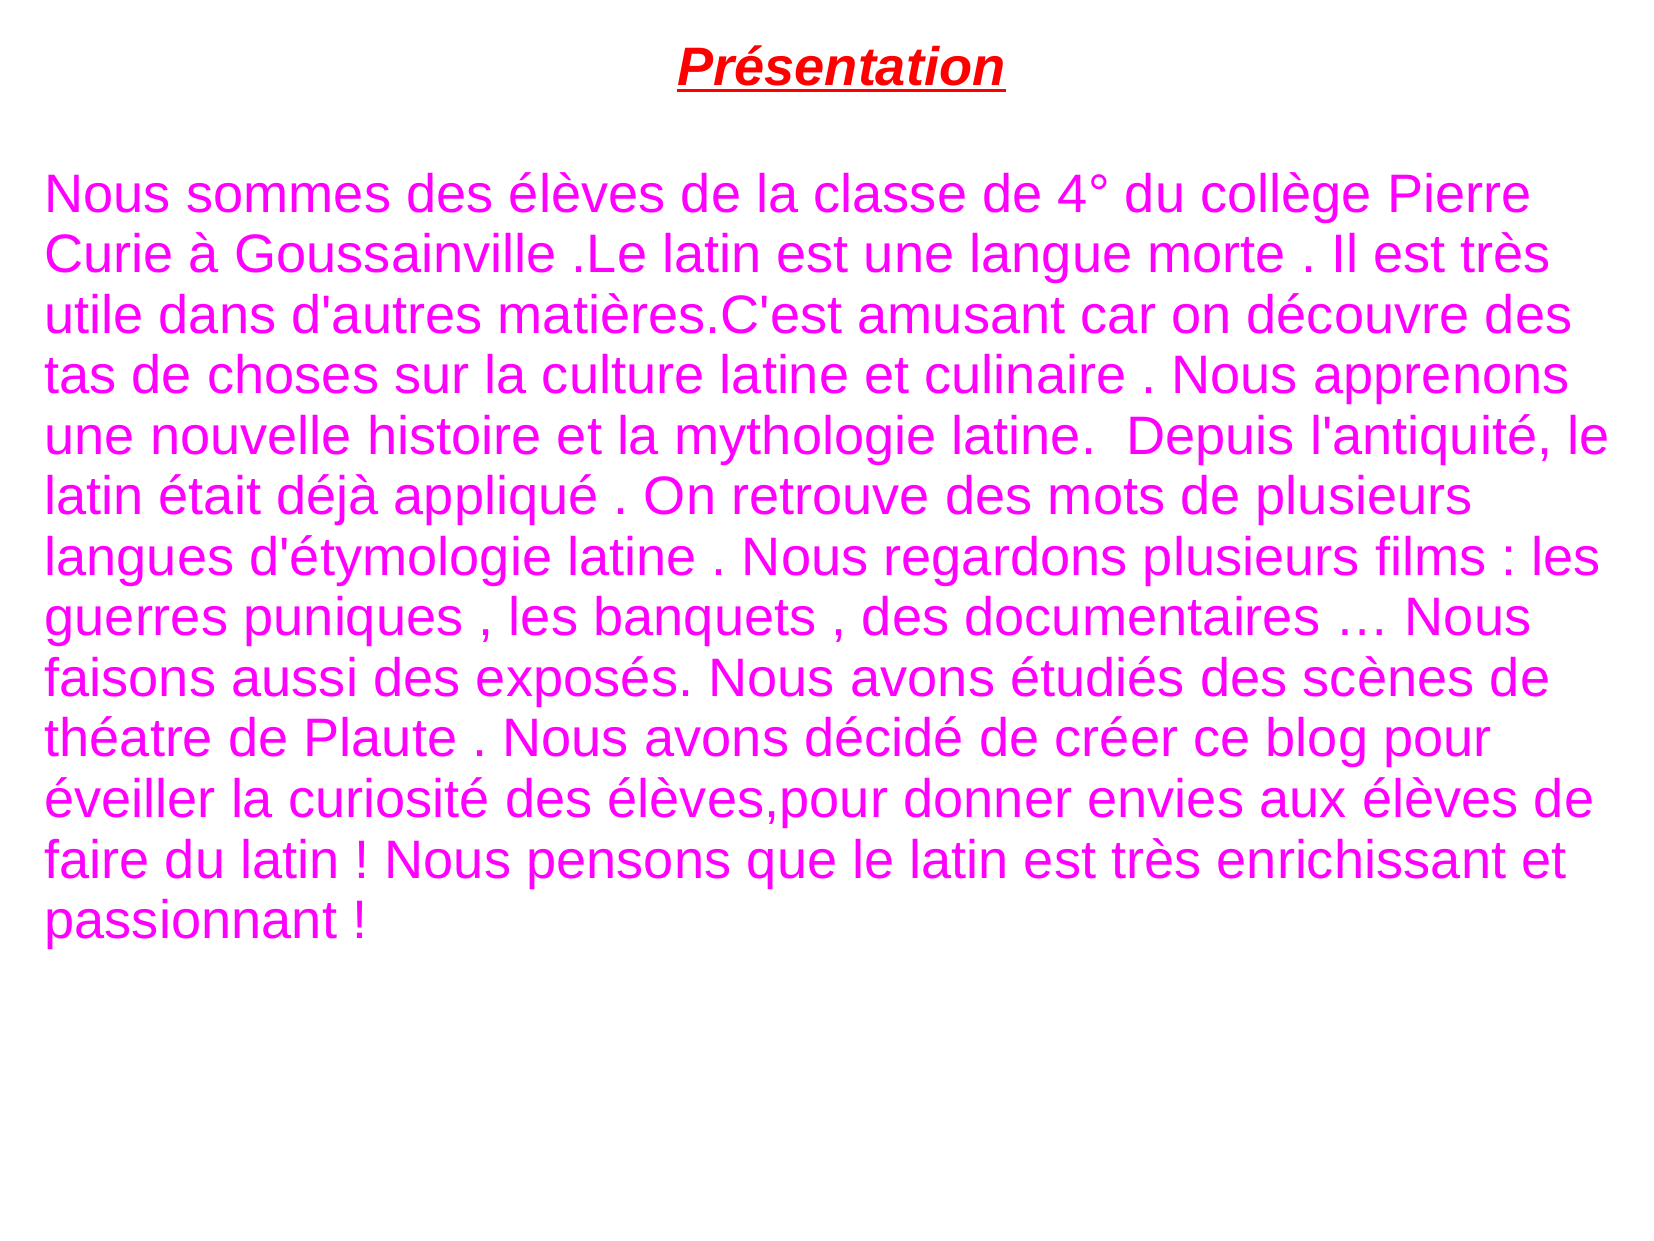

Présentation
Nous sommes des élèves de la classe de 4° du collège Pierre Curie à Goussainville .Le latin est une langue morte . Il est très utile dans d'autres matières.C'est amusant car on découvre des tas de choses sur la culture latine et culinaire . Nous apprenons une nouvelle histoire et la mythologie latine. Depuis l'antiquité, le latin était déjà appliqué . On retrouve des mots de plusieurs langues d'étymologie latine . Nous regardons plusieurs films : les guerres puniques , les banquets , des documentaires … Nous faisons aussi des exposés. Nous avons étudiés des scènes de théatre de Plaute . Nous avons décidé de créer ce blog pour éveiller la curiosité des élèves,pour donner envies aux élèves de faire du latin ! Nous pensons que le latin est très enrichissant et passionnant !